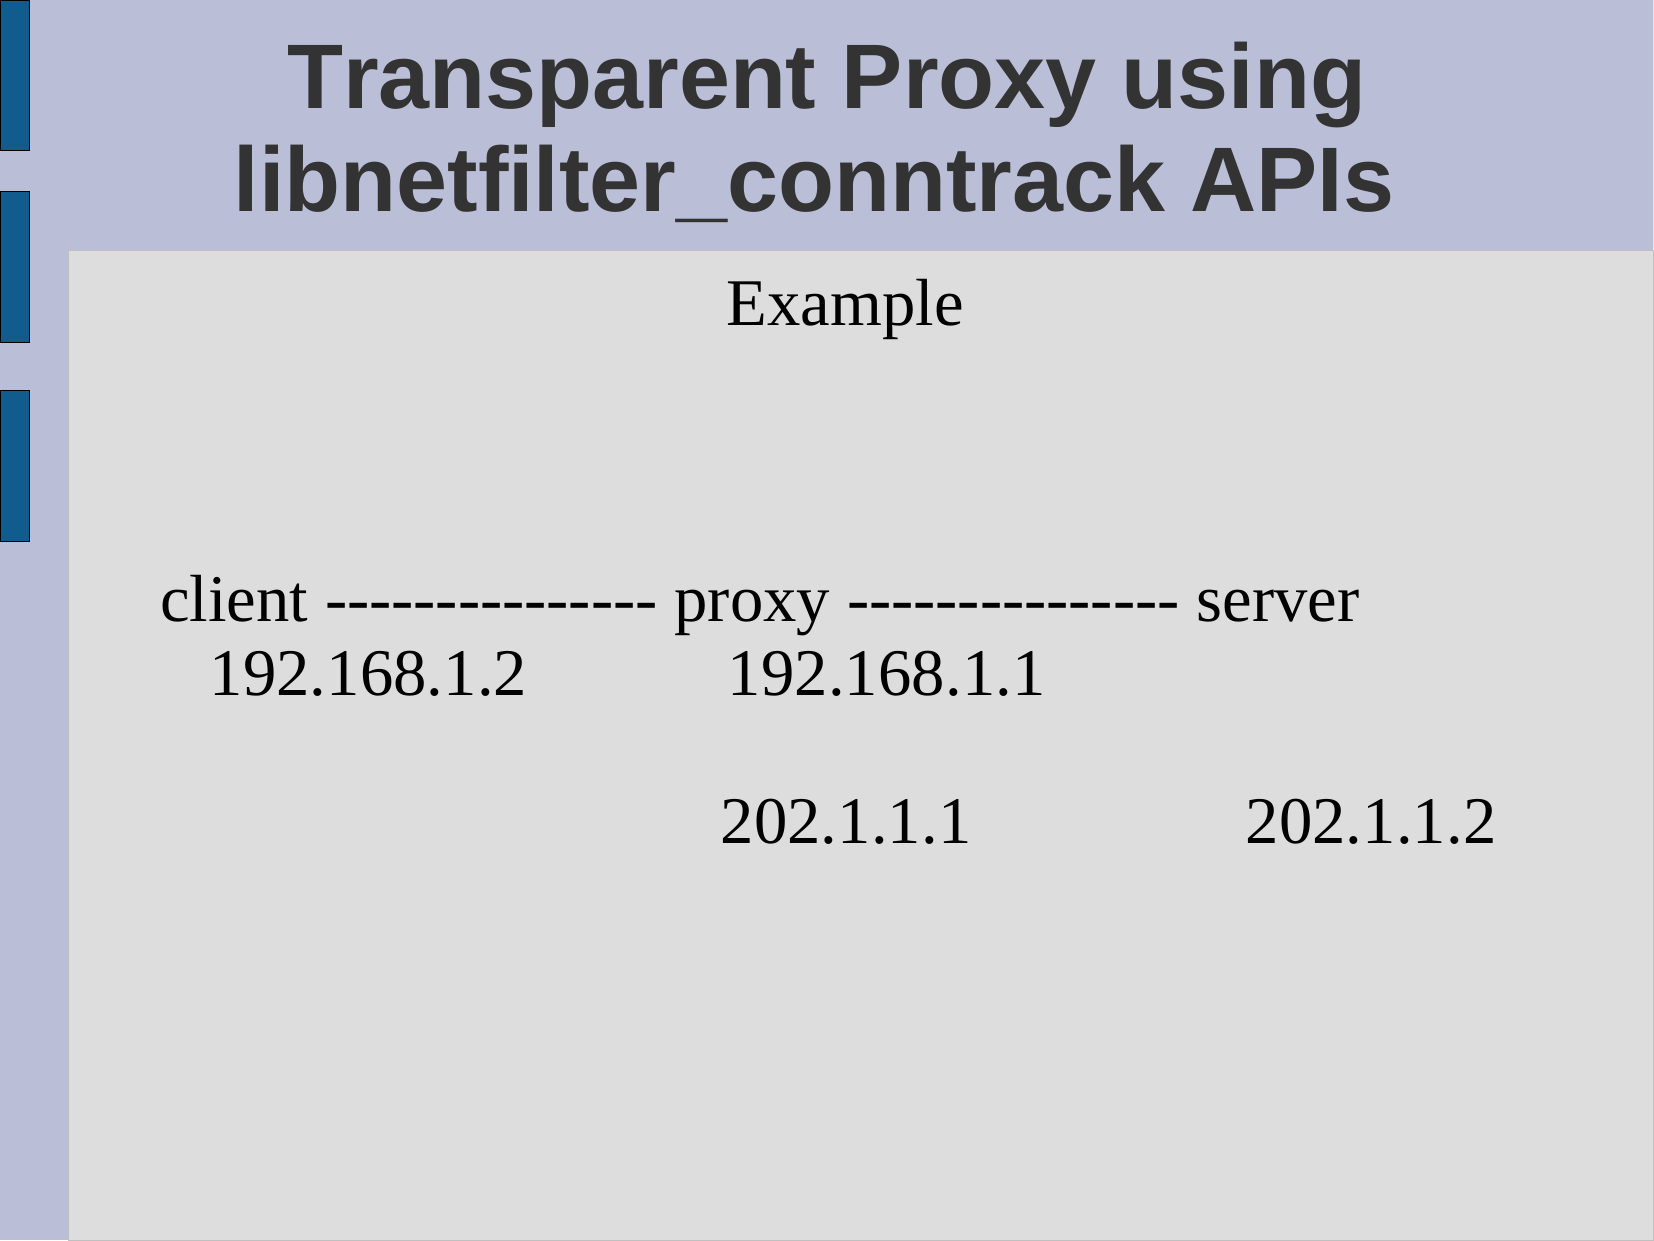

# Transparent Proxy using libnetfilter_conntrack APIs
Example
client --------------- proxy --------------- server 192.168.1.2 192.168.1.1
							202.1.1.1				202.1.1.2